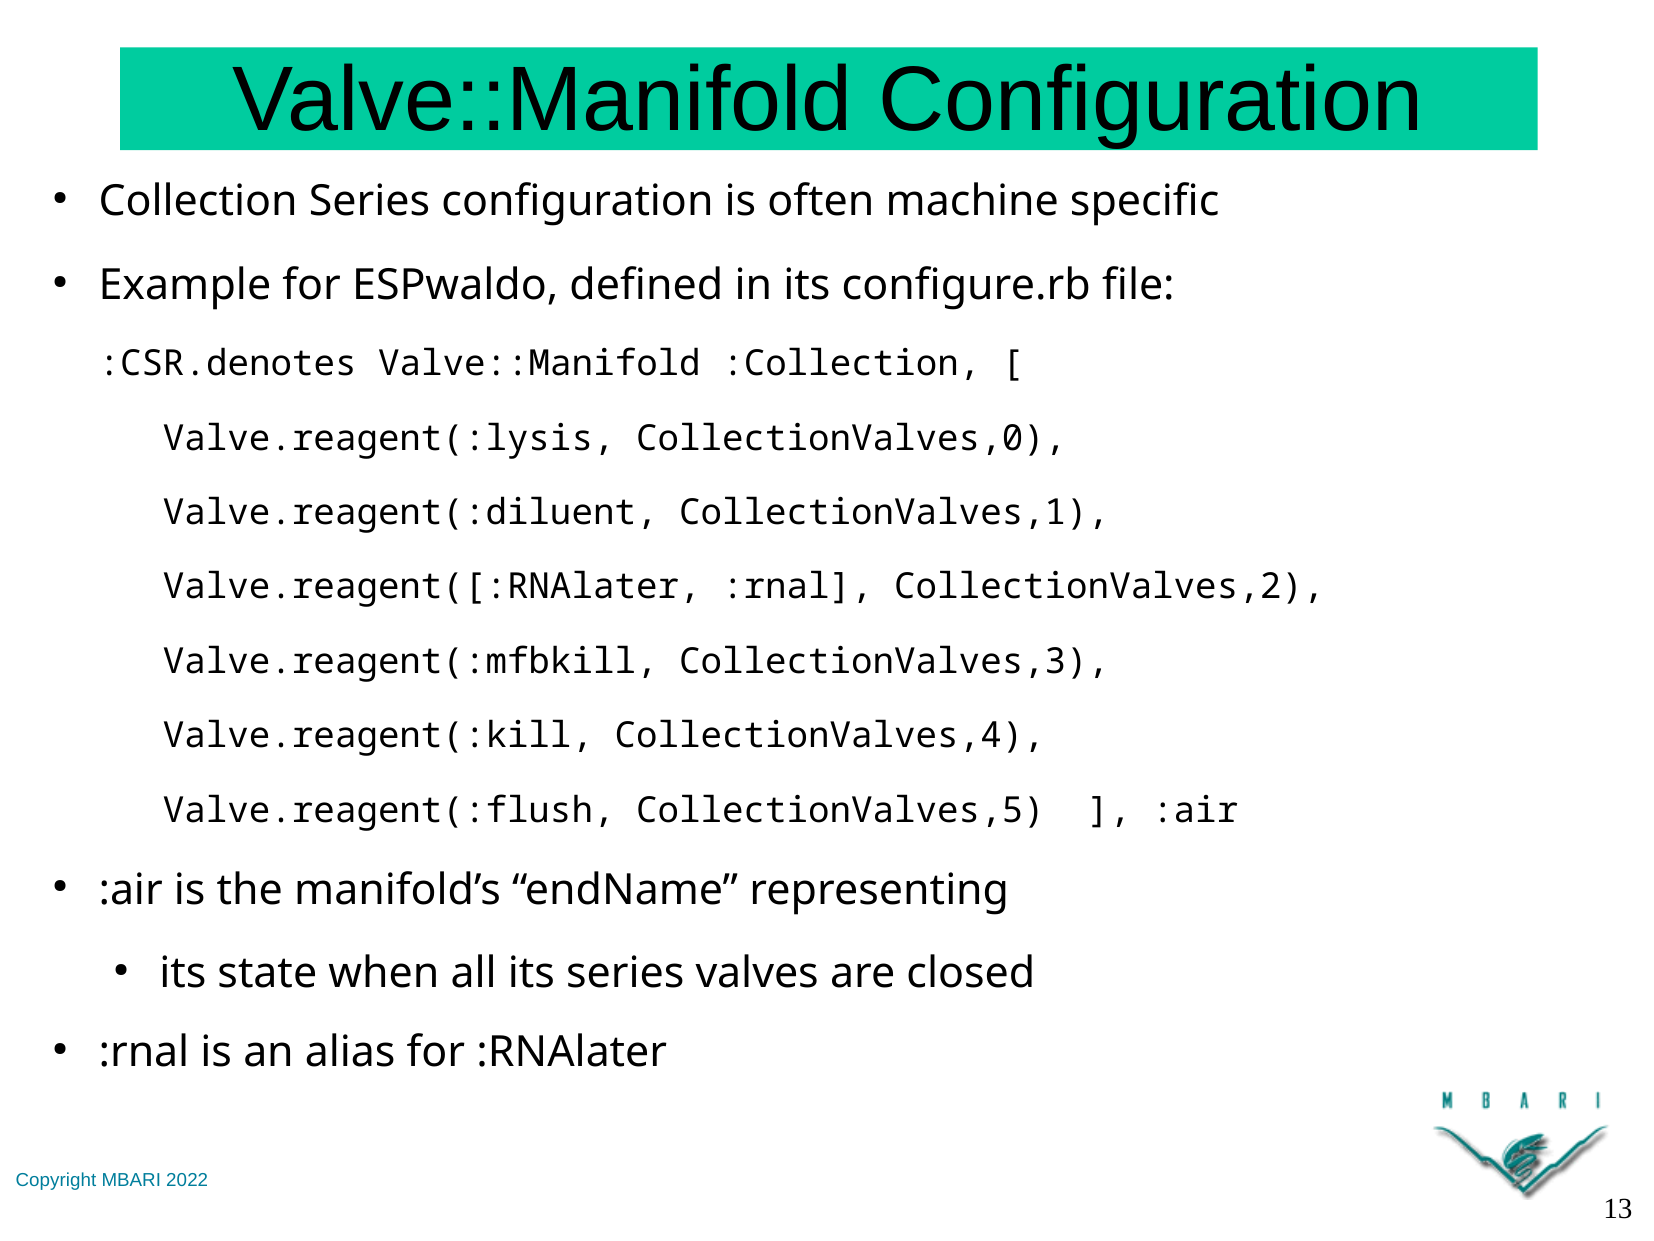

# Valve::Manifold Configuration
Collection Series configuration is often machine specific
Example for ESPwaldo, defined in its configure.rb file:
:CSR.denotes Valve::Manifold :Collection, [
 Valve.reagent(:lysis, CollectionValves,0),
 Valve.reagent(:diluent, CollectionValves,1),
 Valve.reagent([:RNAlater, :rnal], CollectionValves,2),
 Valve.reagent(:mfbkill, CollectionValves,3),
 Valve.reagent(:kill, CollectionValves,4),
 Valve.reagent(:flush, CollectionValves,5) ], :air
:air is the manifold’s “endName” representing
its state when all its series valves are closed
:rnal is an alias for :RNAlater